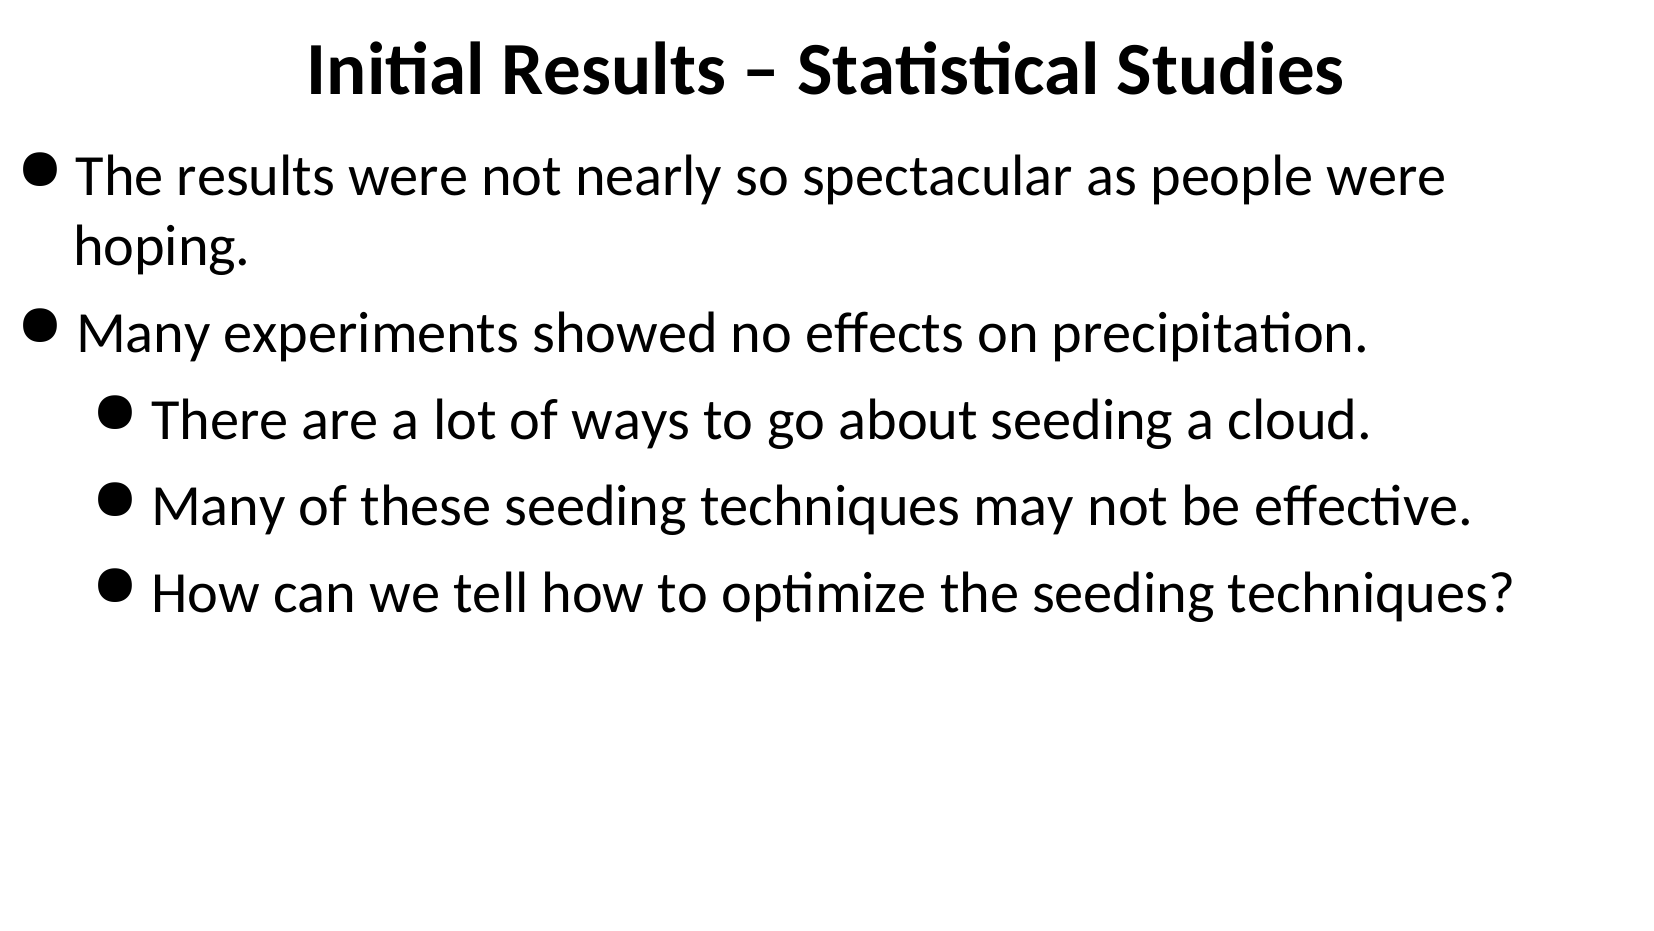

# Initial Results – Statistical Studies
 The results were not nearly so spectacular as people were hoping.
 Many experiments showed no effects on precipitation.
 There are a lot of ways to go about seeding a cloud.
 Many of these seeding techniques may not be effective.
 How can we tell how to optimize the seeding techniques?